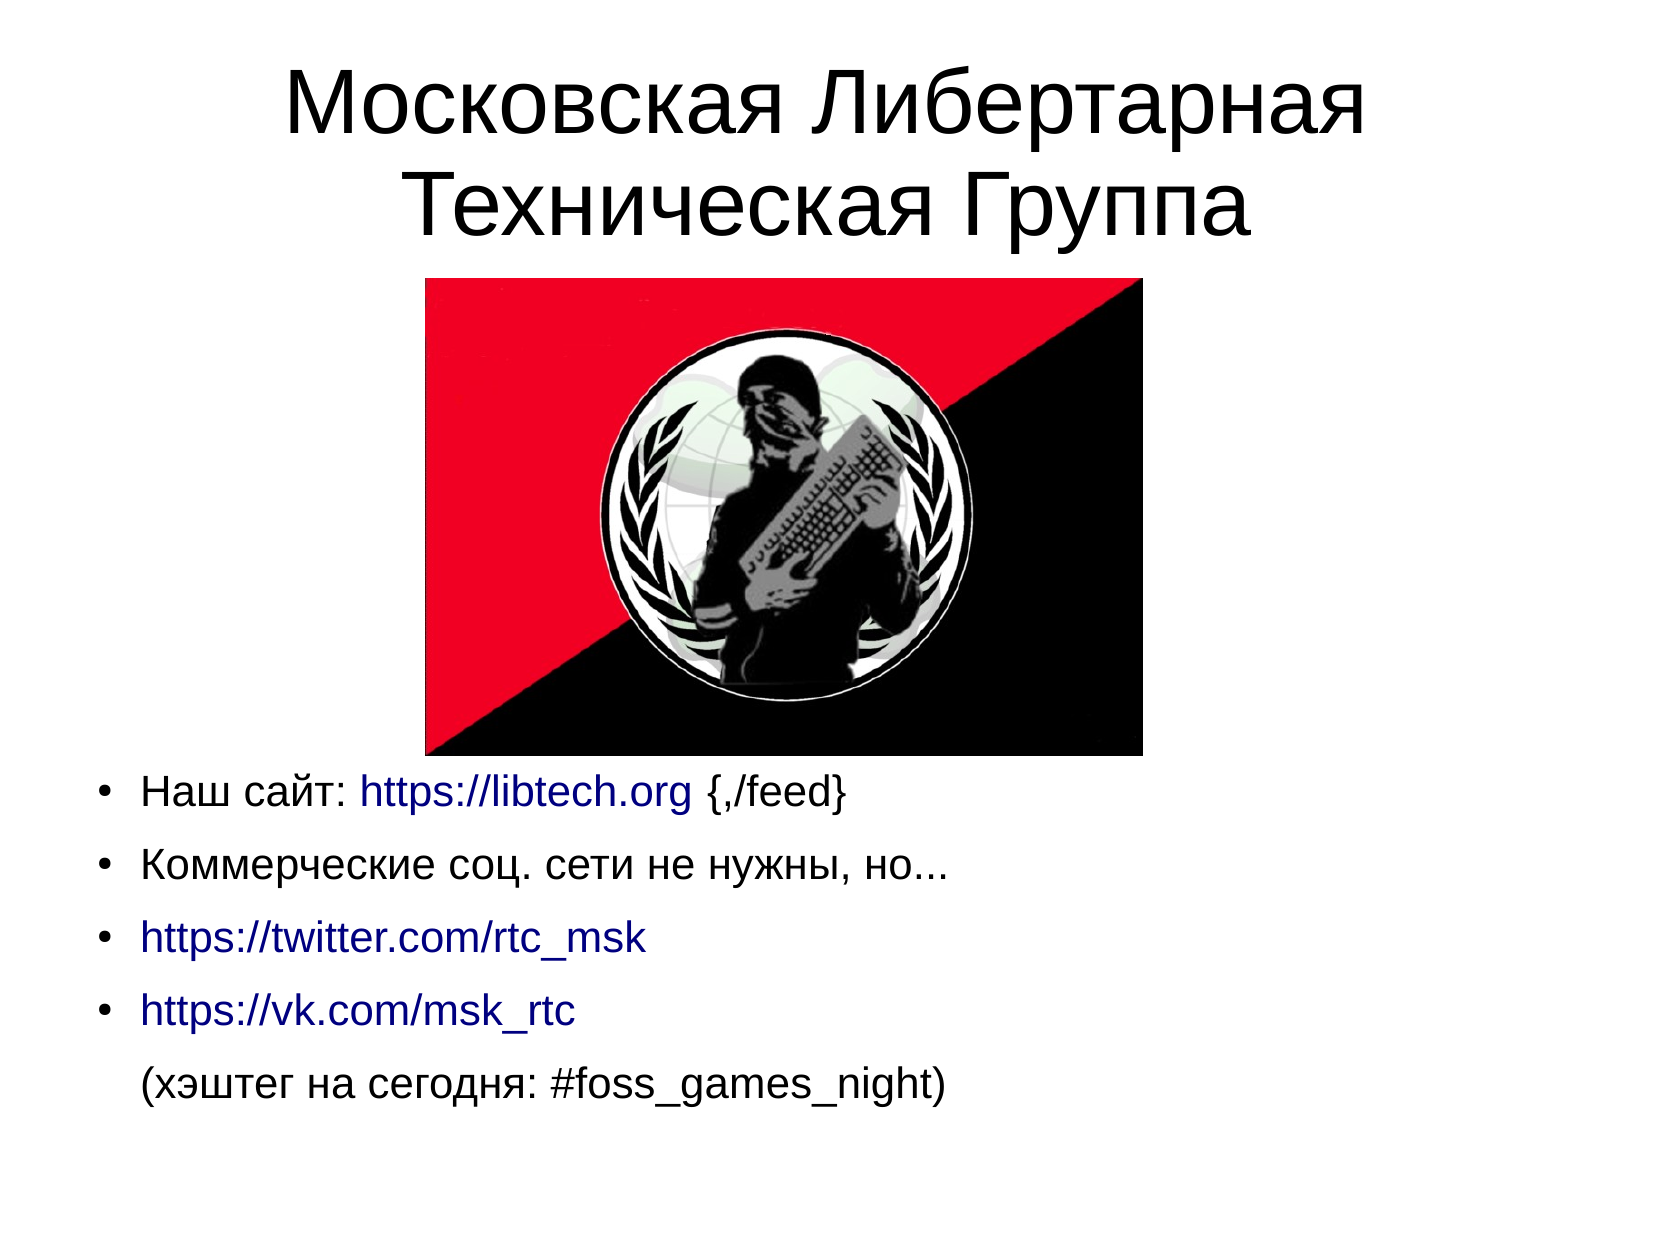

# Московская Либертарная Техническая Группа
Наш сайт: https://libtech.org {,/feed}
Коммерческие соц. сети не нужны, но...
https://twitter.com/rtc_msk
https://vk.com/msk_rtc
(хэштег на сегодня: #foss_games_night)